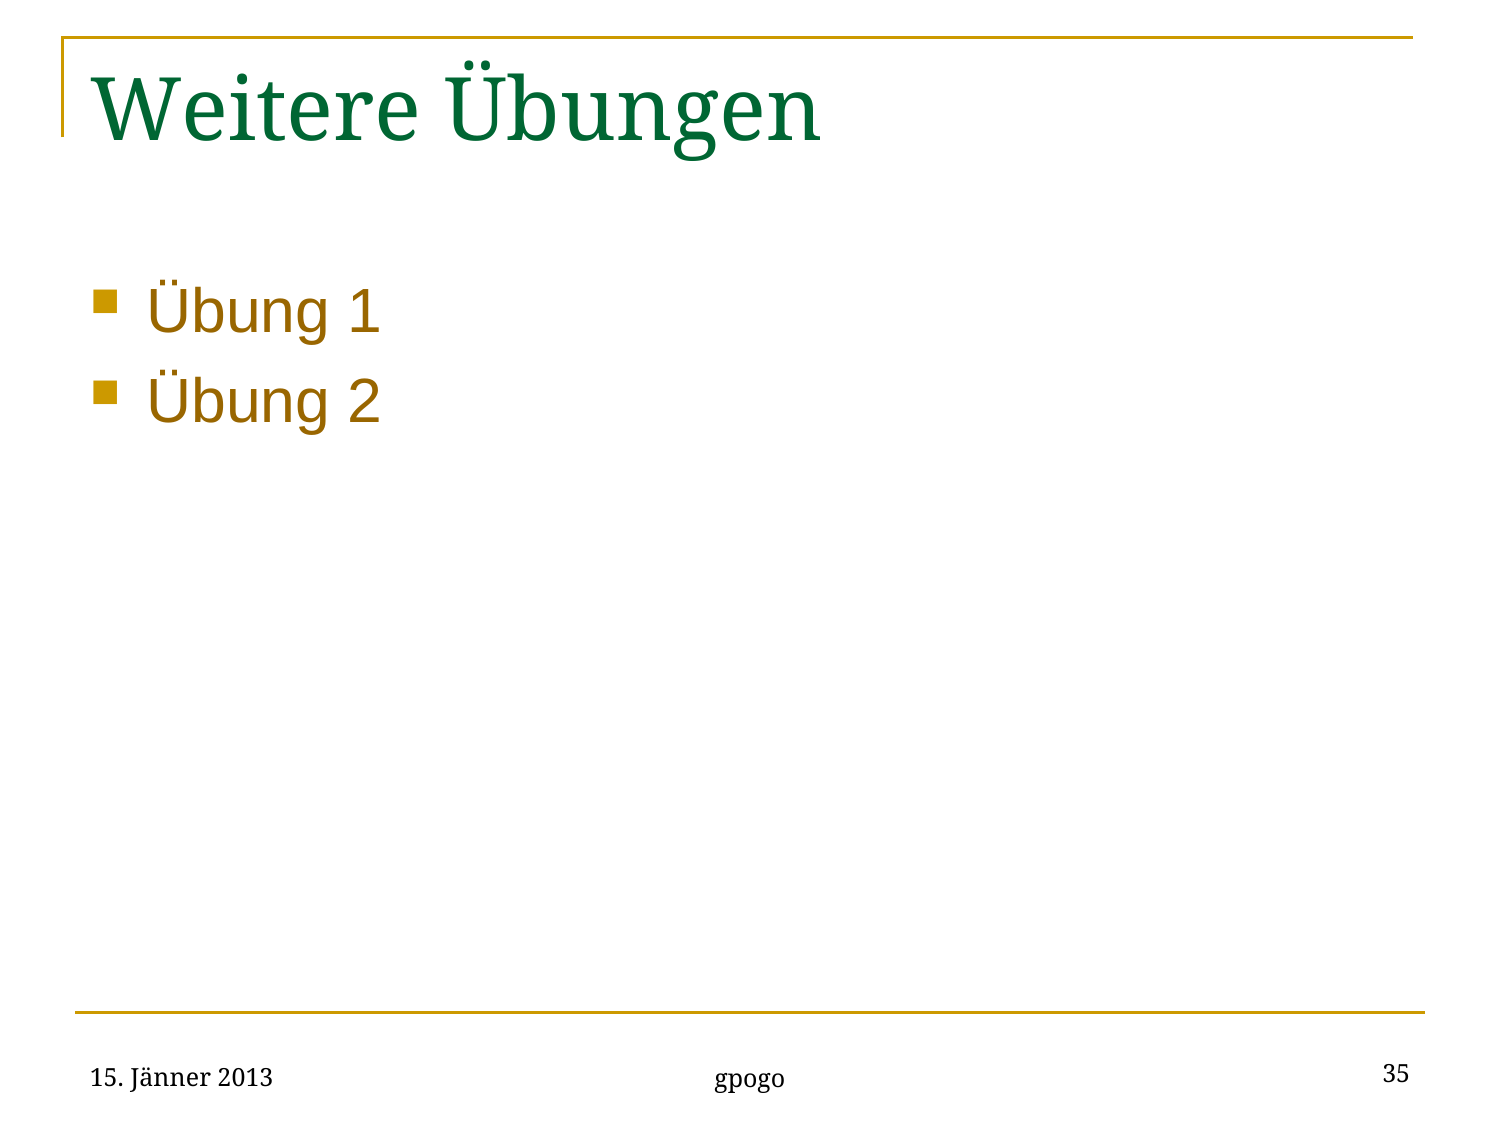

# Weitere Übungen
Übung 1
Übung 2
15. Jänner 2013
gpogo